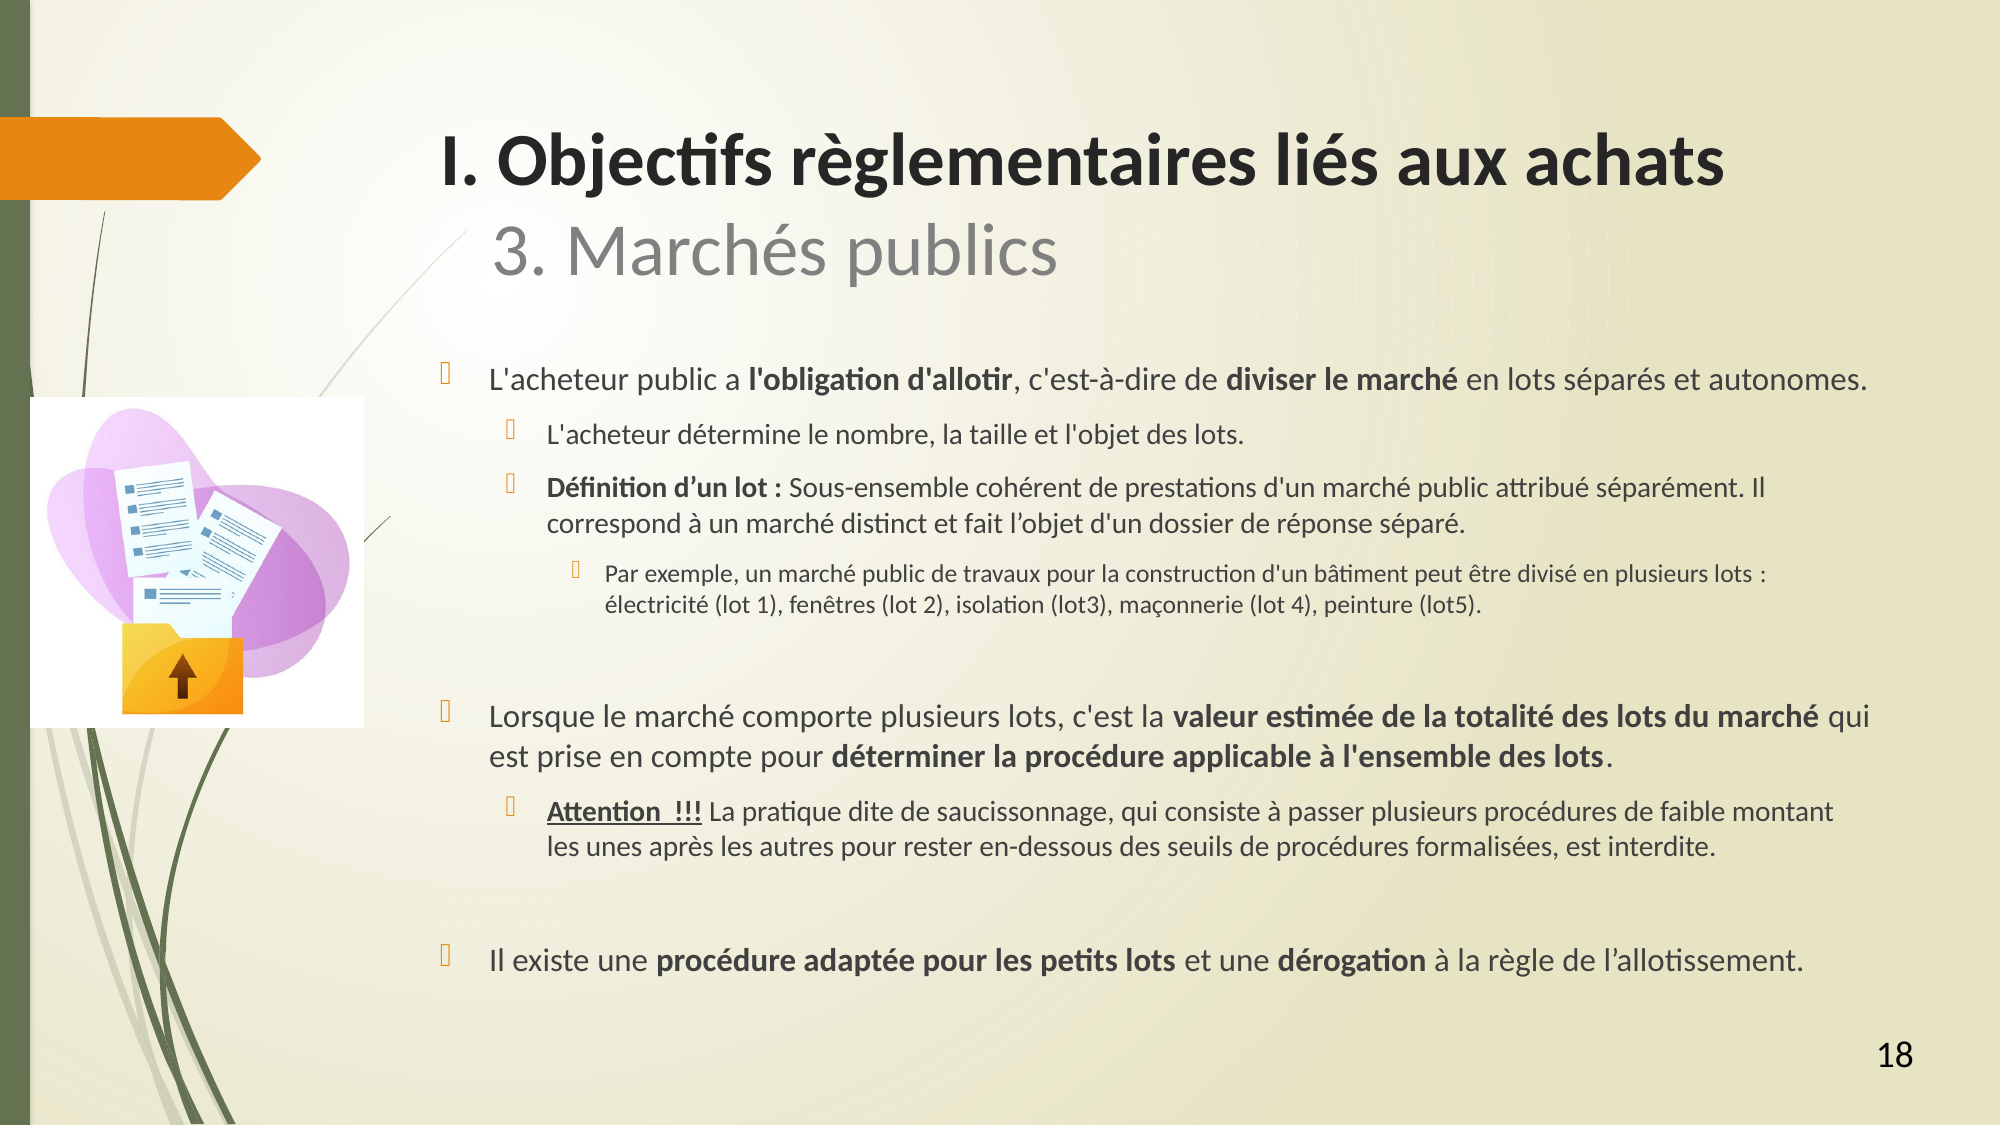

I. Objectifs règlementaires liés aux achats
 3. Marchés publics
# L'acheteur public a l'obligation d'allotir, c'est-à-dire de diviser le marché en lots séparés et autonomes.
L'acheteur détermine le nombre, la taille et l'objet des lots.
Définition d’un lot : Sous-ensemble cohérent de prestations d'un marché public attribué séparément. Il correspond à un marché distinct et fait l’objet d'un dossier de réponse séparé.
Par exemple, un marché public de travaux pour la construction d'un bâtiment peut être divisé en plusieurs lots : électricité (lot 1), fenêtres (lot 2), isolation (lot3), maçonnerie (lot 4), peinture (lot5).
Lorsque le marché comporte plusieurs lots, c'est la valeur estimée de la totalité des lots du marché qui est prise en compte pour déterminer la procédure applicable à l'ensemble des lots.
Attention  !!! La pratique dite de saucissonnage, qui consiste à passer plusieurs procédures de faible montant les unes après les autres pour rester en-dessous des seuils de procédures formalisées, est interdite.
Il existe une procédure adaptée pour les petits lots et une dérogation à la règle de l’allotissement.